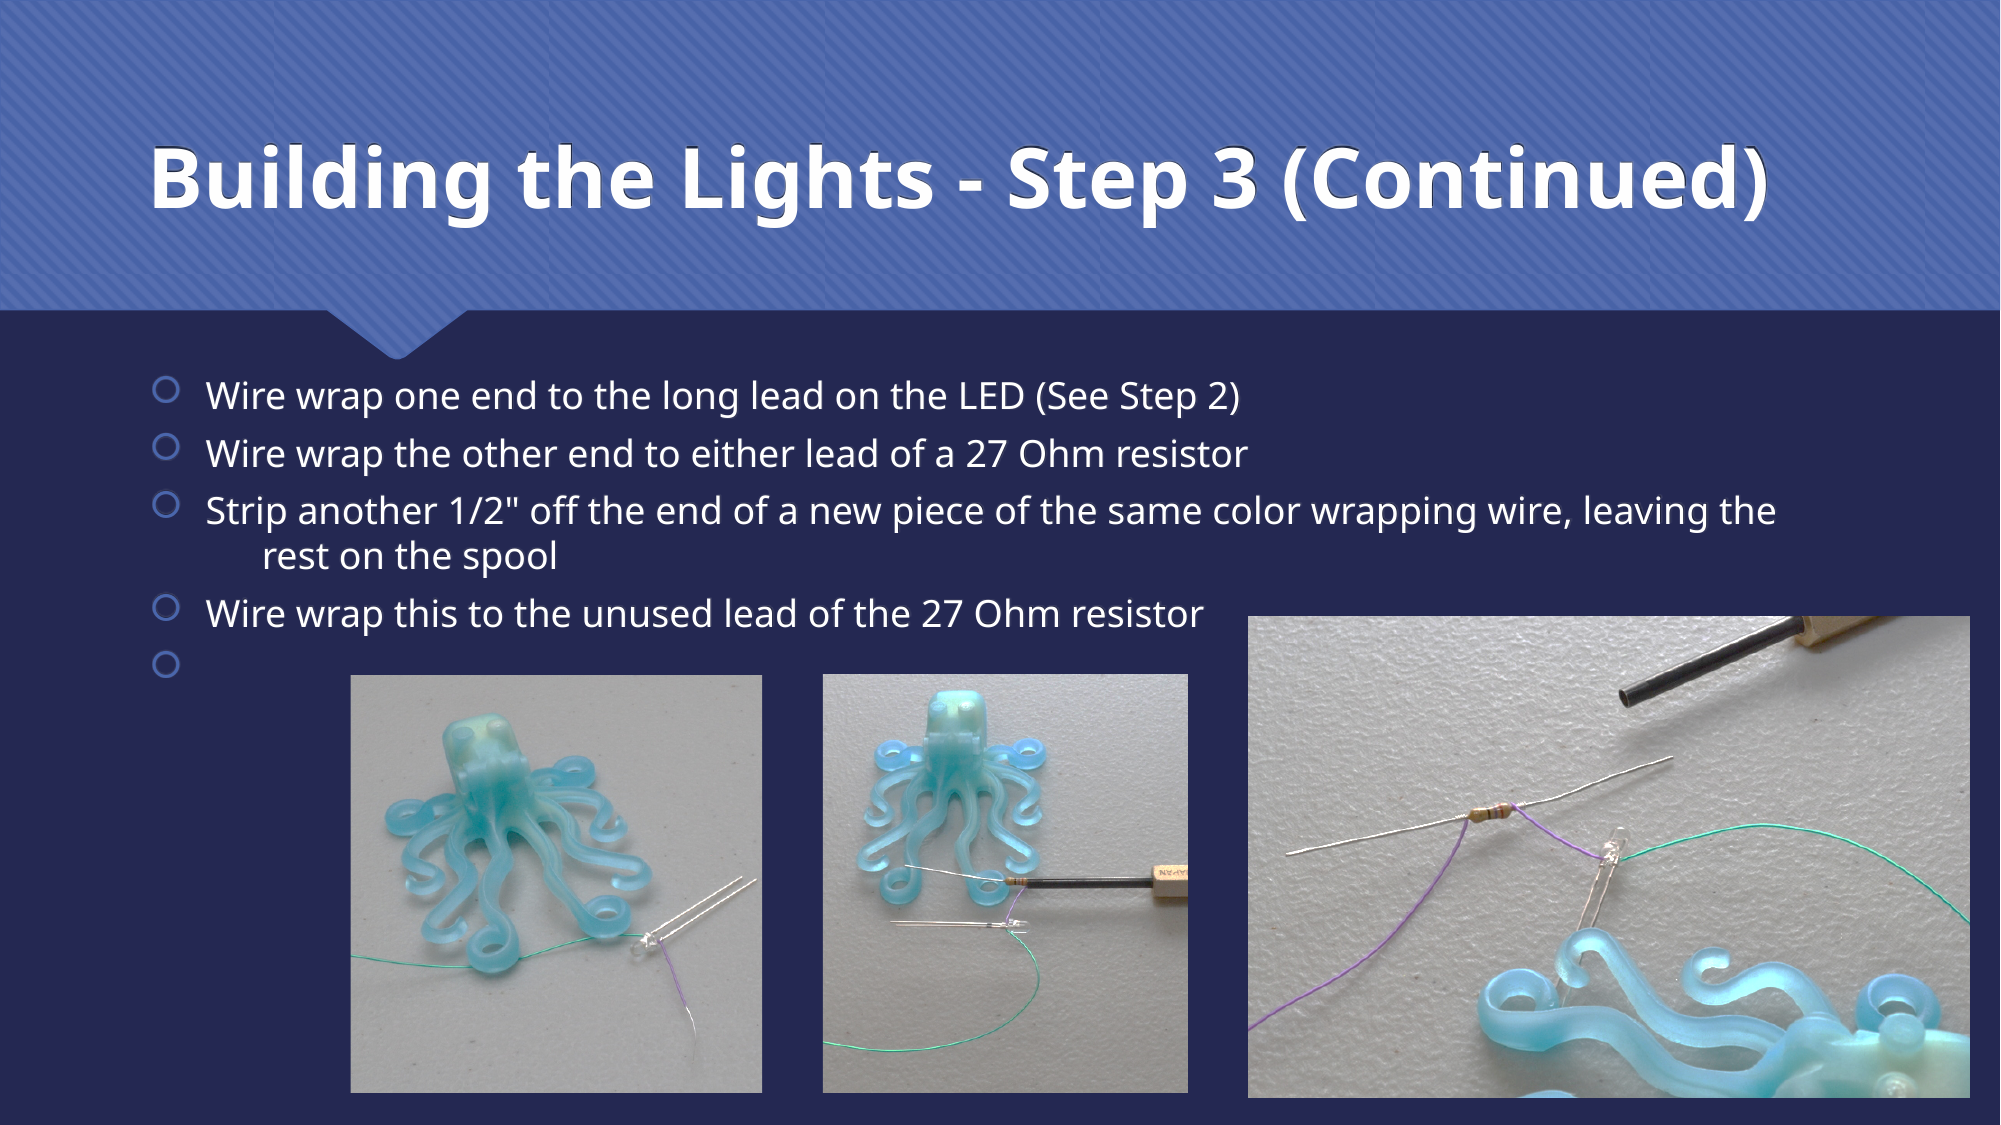

# Building the Lights - Step 3 (Continued)
Wire wrap one end to the long lead on the LED (See Step 2)
Wire wrap the other end to either lead of a 27 Ohm resistor
Strip another 1/2" off the end of a new piece of the same color wrapping wire, leaving the rest on the spool
Wire wrap this to the unused lead of the 27 Ohm resistor